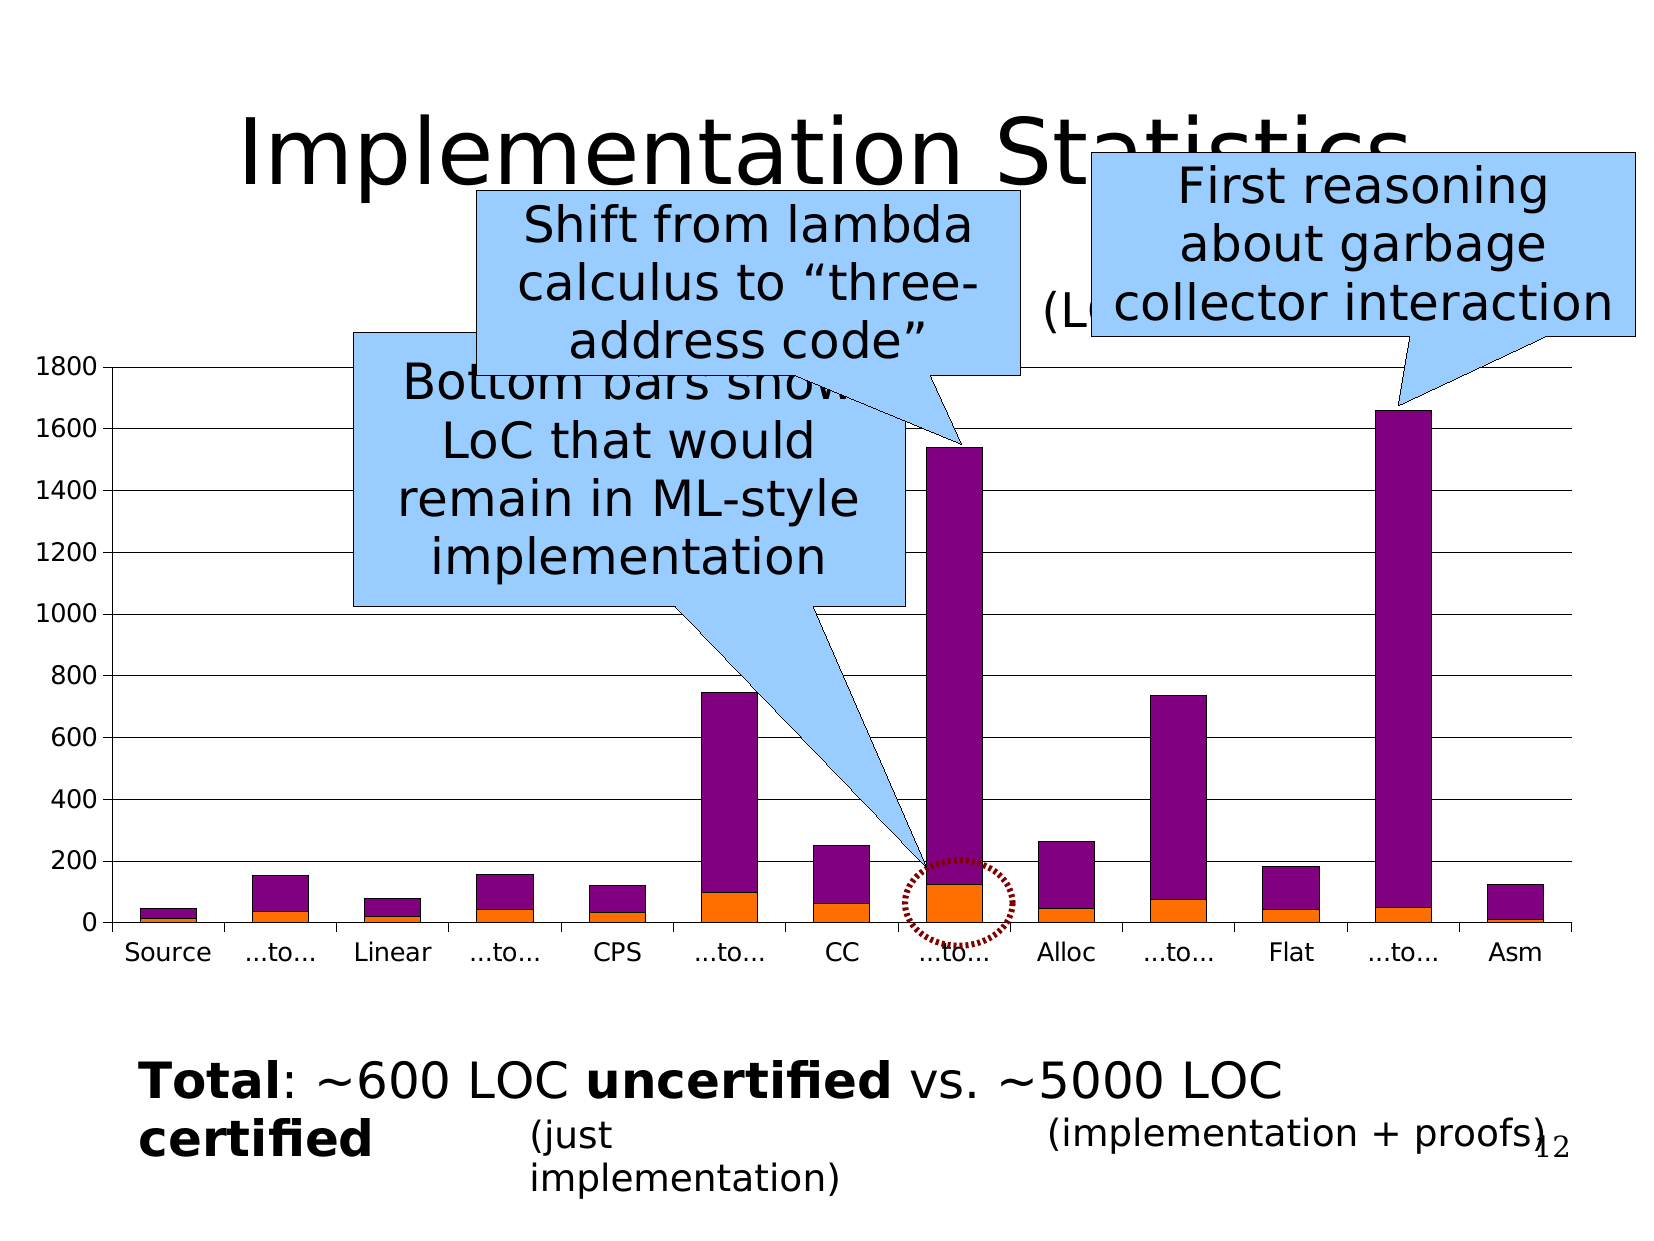

# Implementation Statistics
First reasoning about garbage collector interaction
Shift from lambda calculus to “three-address code”
### Chart: Certification Overhead (LOC)
| Category | Traditional | Certified |
|---|---|---|
| Source | 15.0 | 31.0 |
| ...to... | 38.0 | 116.0 |
| Linear | 22.0 | 56.0 |
| ...to... | 43.0 | 115.0 |
| CPS | 34.0 | 87.0 |
| ...to... | 99.0 | 646.0 |
| CC | 64.0 | 185.0 |
| ...to... | 124.0 | 1417.0 |
| Alloc | 45.0 | 217.0 |
| ...to... | 77.0 | 658.0 |
| Flat | 42.0 | 141.0 |
| ...to... | 50.0 | 1609.0 |
| Asm | 12.0 | 111.0 |Bottom bars show LoC that would remain in ML-style implementation
Total: ~600 LOC uncertified vs. ~5000 LOC certified
(implementation + proofs)
(just implementation)
12